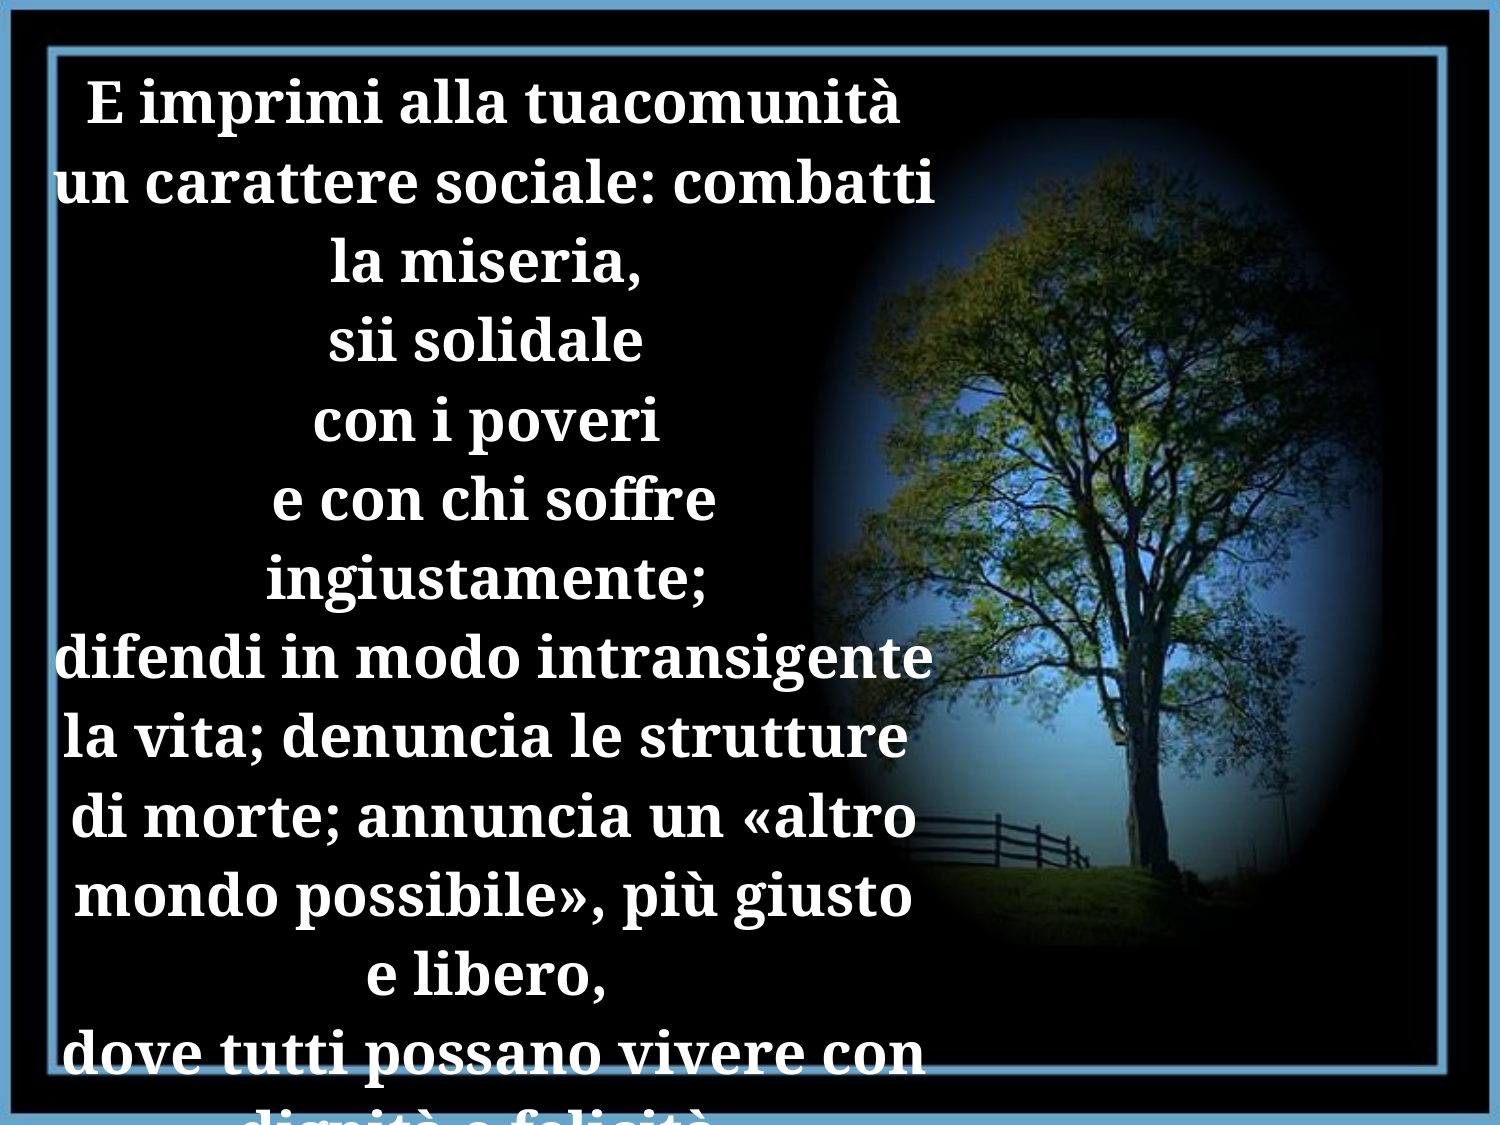

E imprimi alla tuacomunità un carattere sociale: combatti la miseria,
sii solidale
con i poveri
e con chi soffre ingiustamente;
difendi in modo intransigente la vita; denuncia le strutture
di morte; annuncia un «altro mondo possibile», più giusto e libero,
dove tutti possano vivere con dignità e felicità.